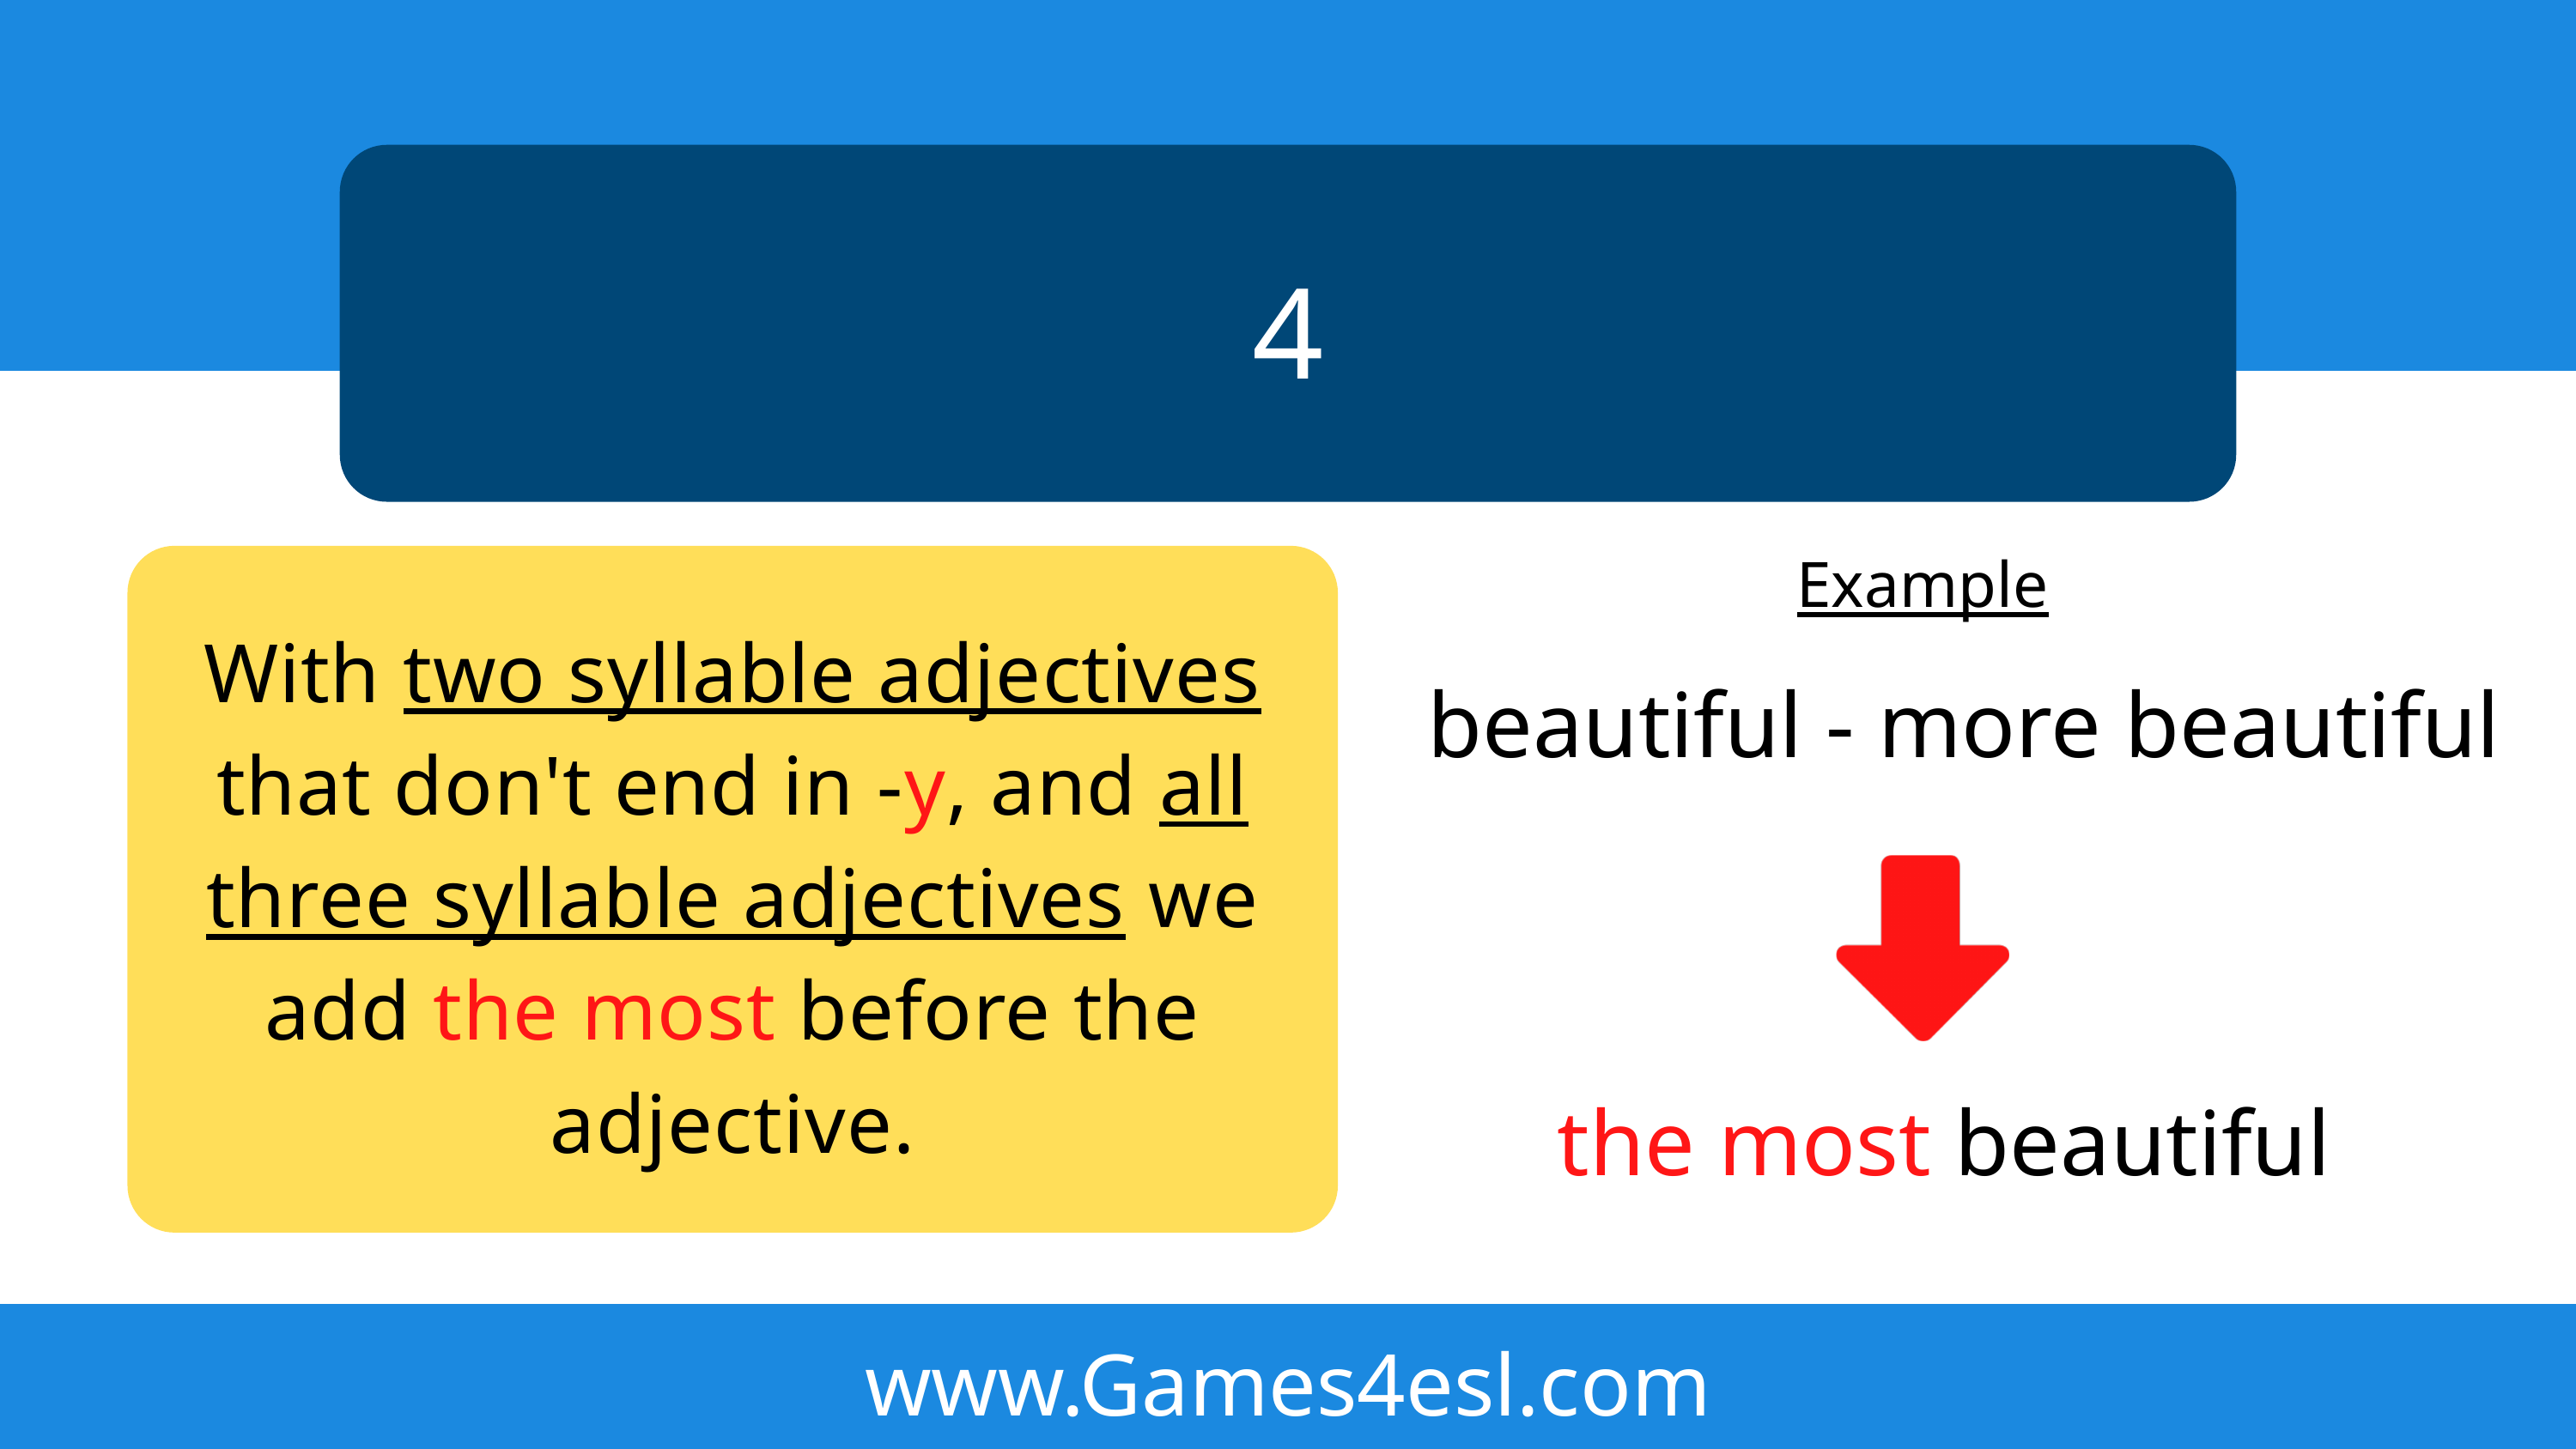

4
Example
With two syllable adjectives that don't end in -y, and all three syllable adjectives we add the most before the adjective.
beautiful - more beautiful
the most beautiful
www.Games4esl.com